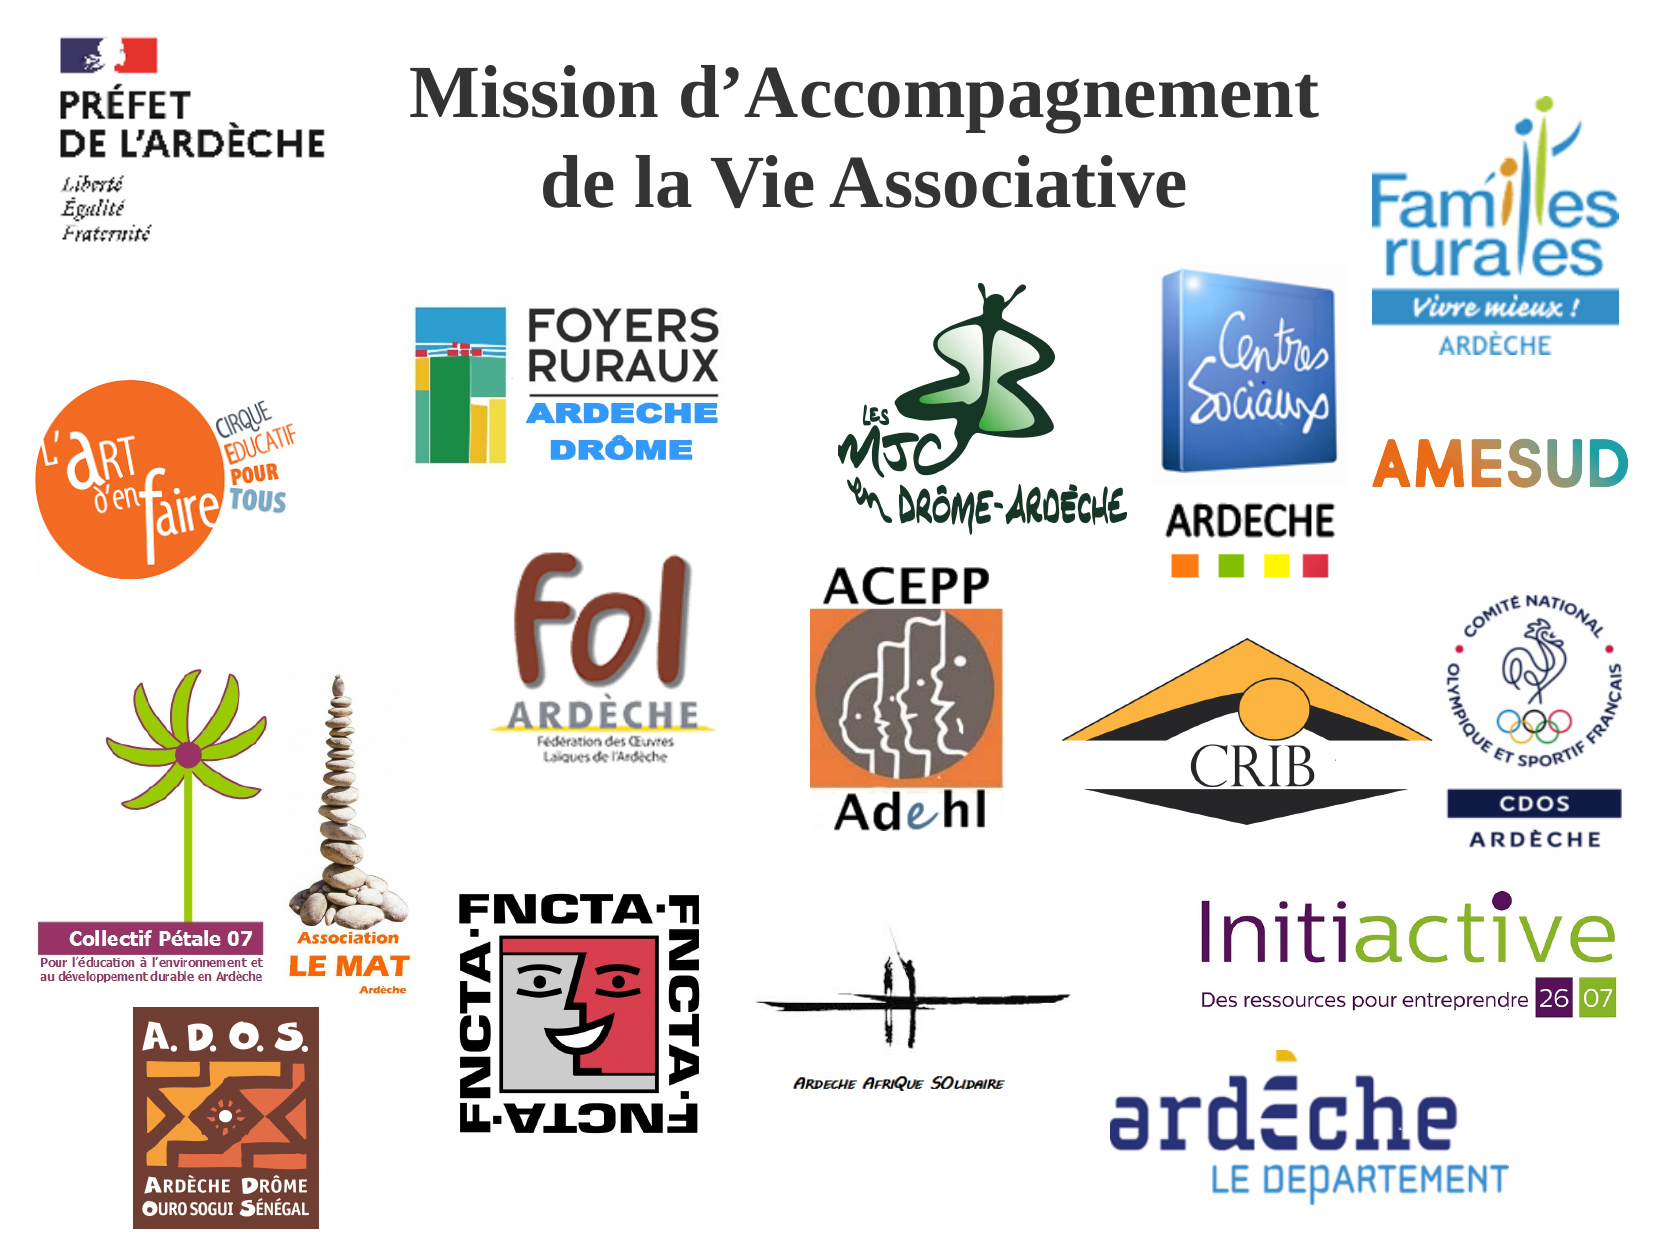

# Mission d’Accompagnement de la Vie Associative